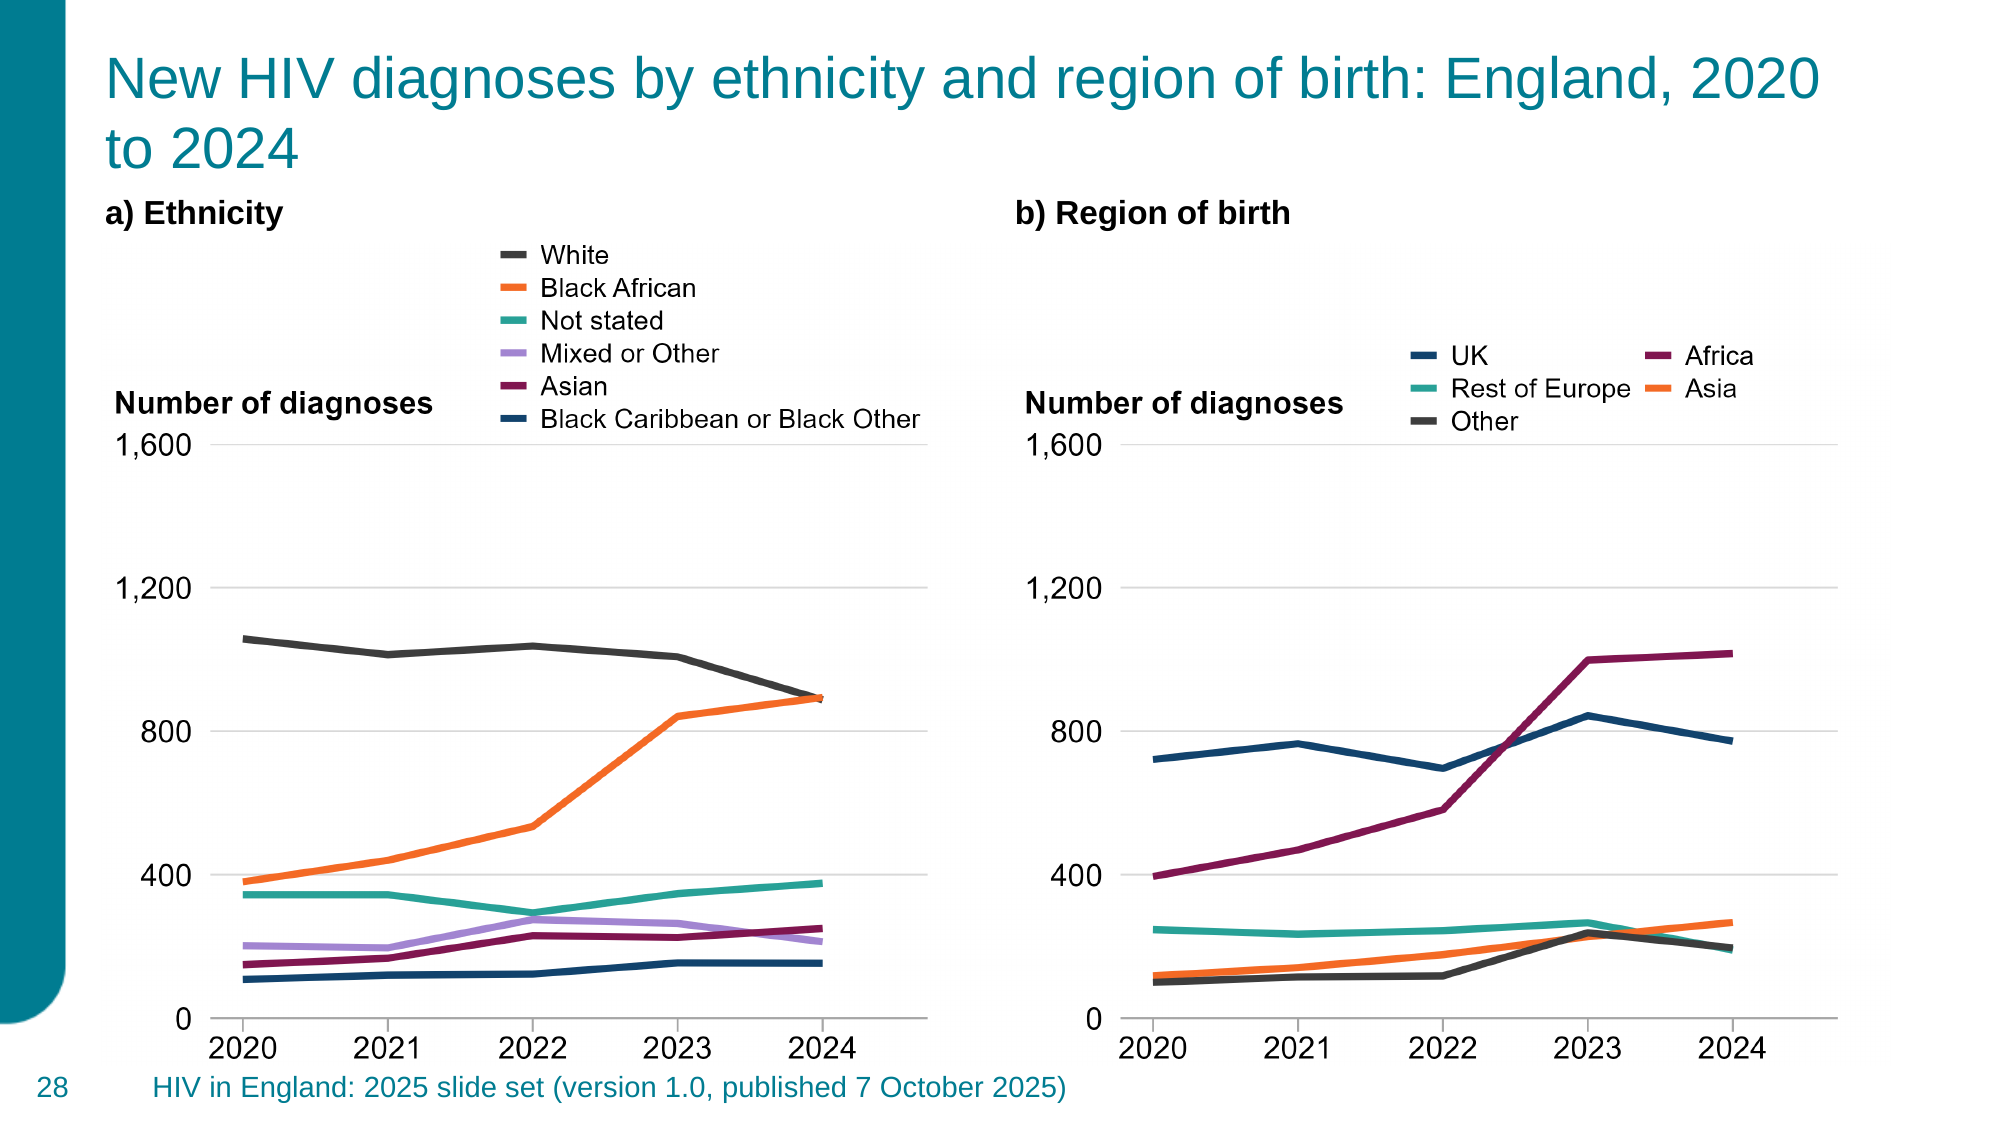

# New HIV diagnoses by ethnicity and region of birth: England, 2020 to 2024
a) Ethnicity
b) Region of birth
28
HIV in England: 2025 slide set (version 1.0, published 7 October 2025)